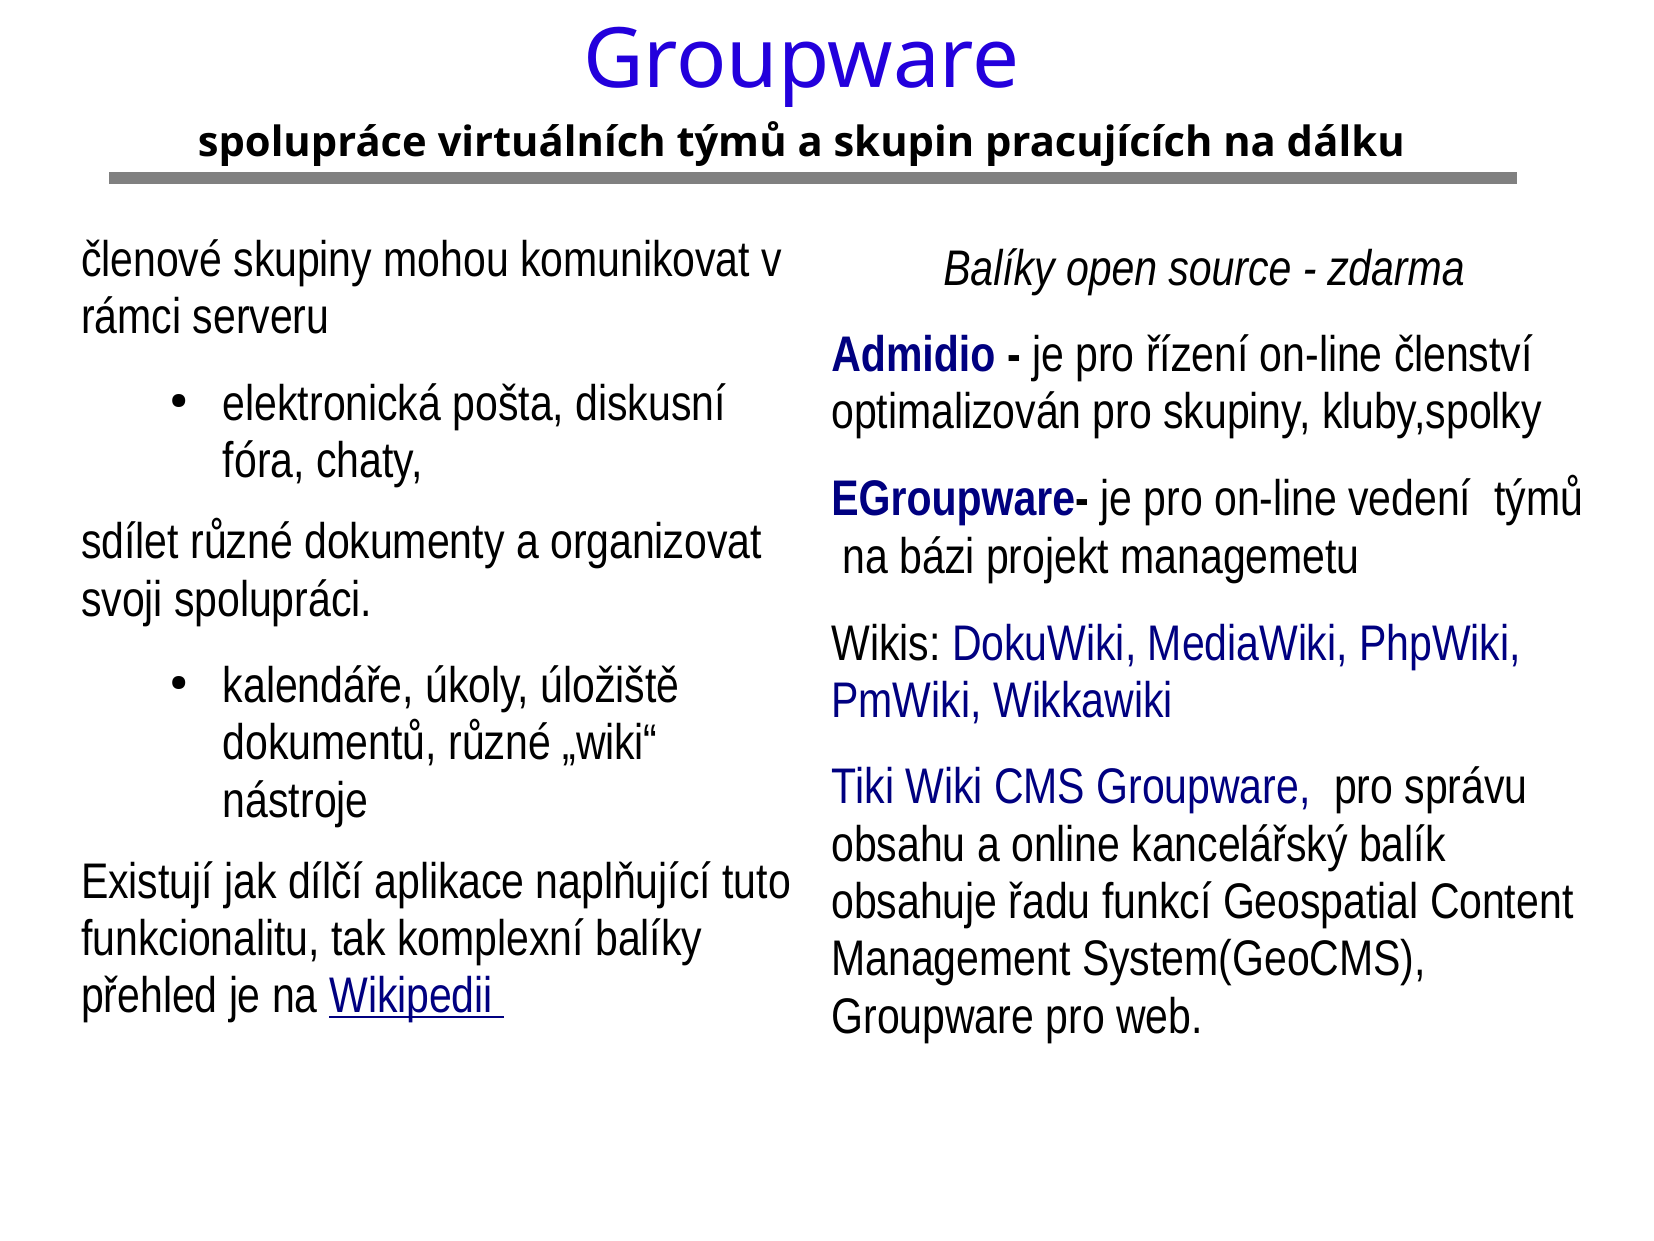

# Groupware spolupráce virtuálních týmů a skupin pracujících na dálku
členové skupiny mohou komunikovat v rámci serveru
elektronická pošta, diskusní fóra, chaty,
sdílet různé dokumenty a organizovat svoji spolupráci.
kalendáře, úkoly, úložiště dokumentů, různé „wiki“ nástroje
Existují jak dílčí aplikace naplňující tuto funkcionalitu, tak komplexní balíky přehled je na Wikipedii
Balíky open source - zdarma
Admidio - je pro řízení on-line členství optimalizován pro skupiny, kluby,spolky
EGroupware- je pro on-line vedení týmů na bázi projekt managemetu
Wikis: DokuWiki, MediaWiki, PhpWiki, PmWiki, Wikkawiki
Tiki Wiki CMS Groupware, pro správu obsahu a online kancelářský balík obsahuje řadu funkcí Geospatial Content Management System(GeoCMS), Groupware pro web.